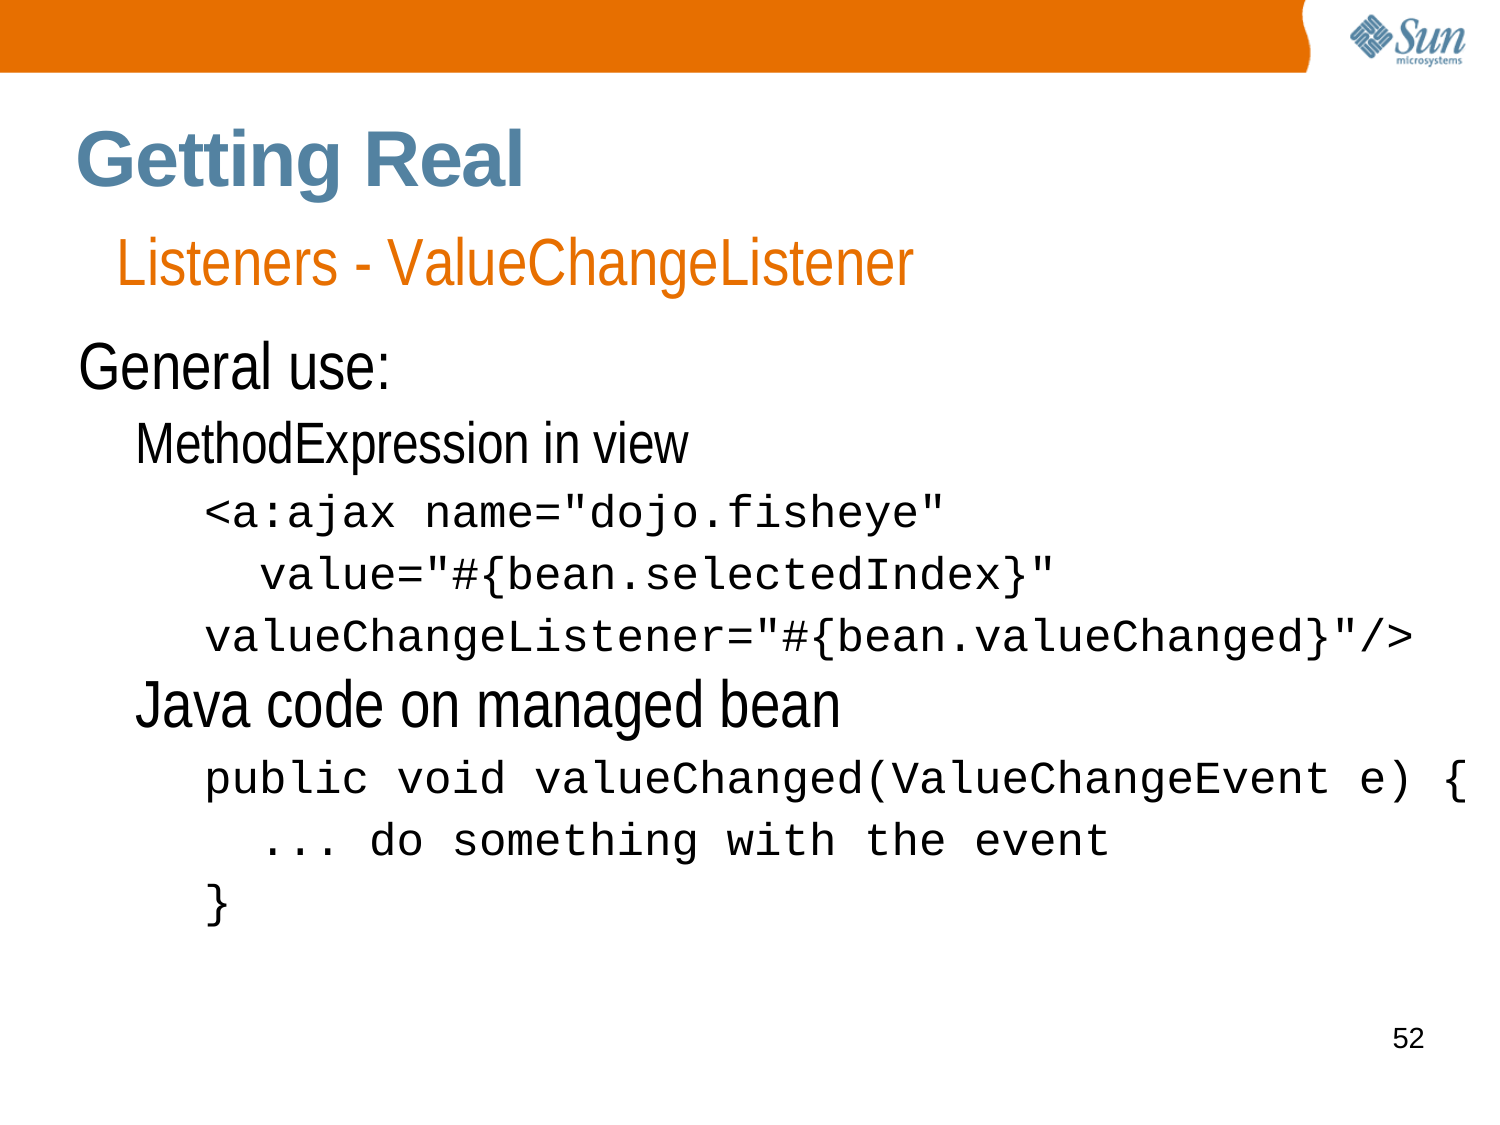

# Getting Real
Listeners - ValueChangeListener
General use:
MethodExpression in view
<a:ajax name="dojo.fisheye"
 value="#{bean.selectedIndex}"
valueChangeListener="#{bean.valueChanged}"/>
Java code on managed bean
public void valueChanged(ValueChangeEvent e) {
 ... do something with the event
}
52